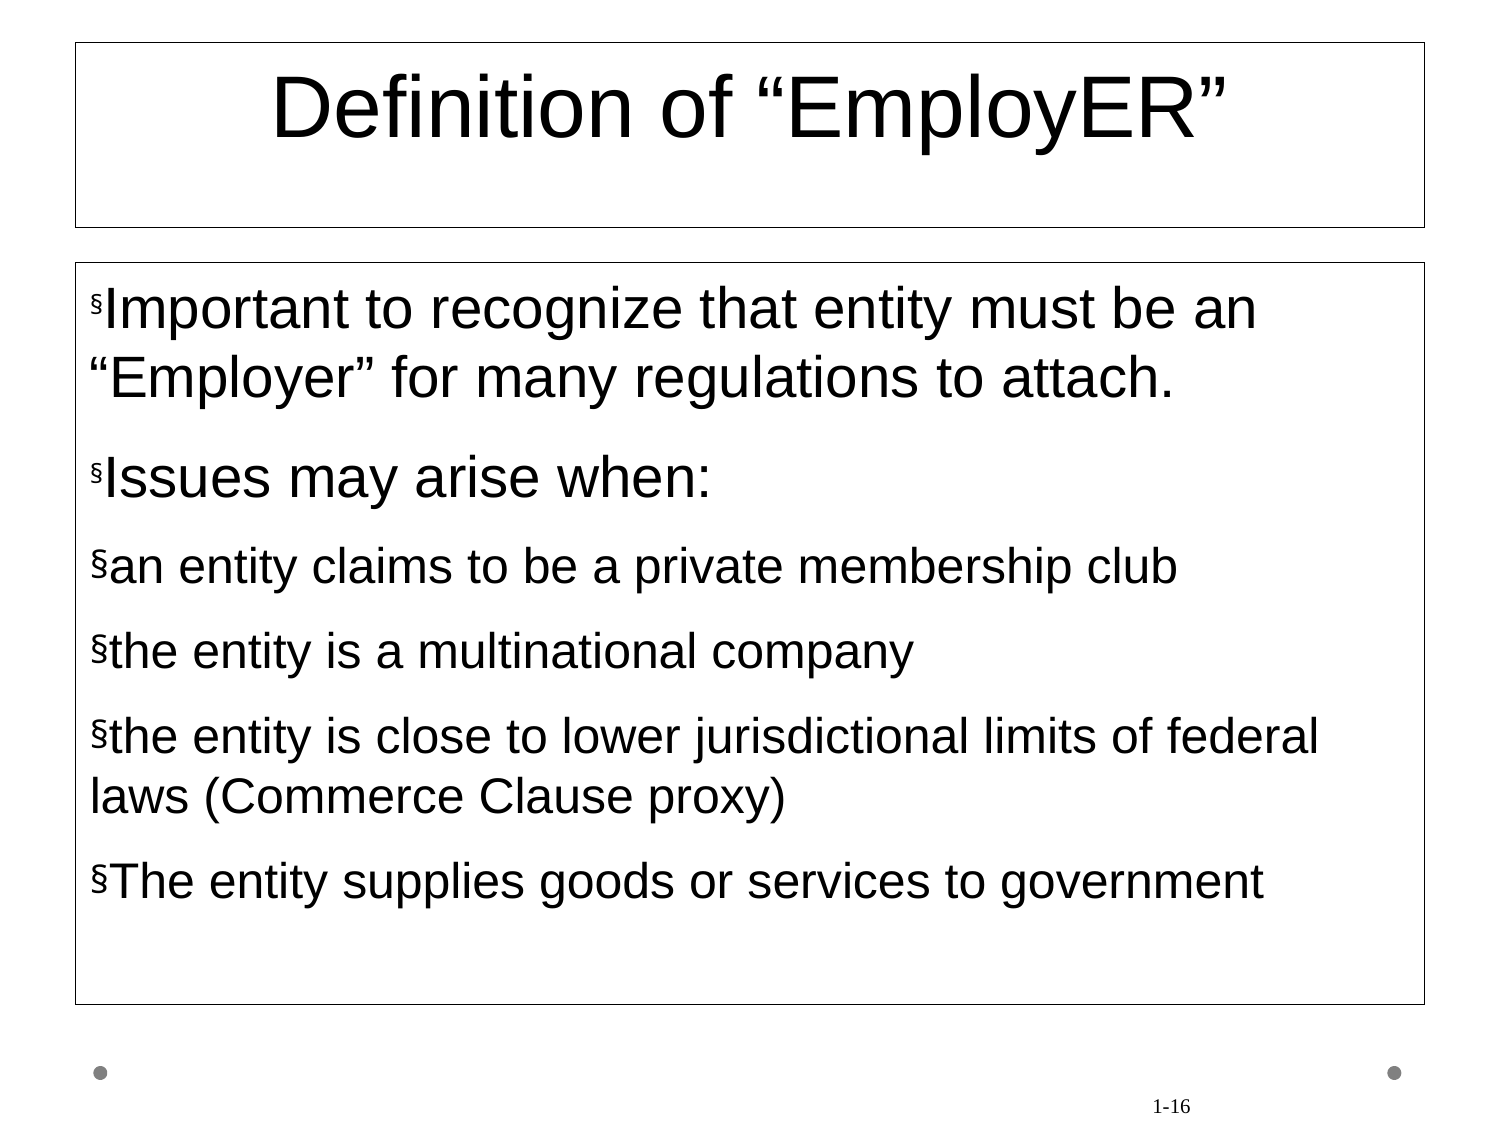

# Definition of “EmployER”
Important to recognize that entity must be an “Employer” for many regulations to attach.
Issues may arise when:
an entity claims to be a private membership club
the entity is a multinational company
the entity is close to lower jurisdictional limits of federal laws (Commerce Clause proxy)
The entity supplies goods or services to government